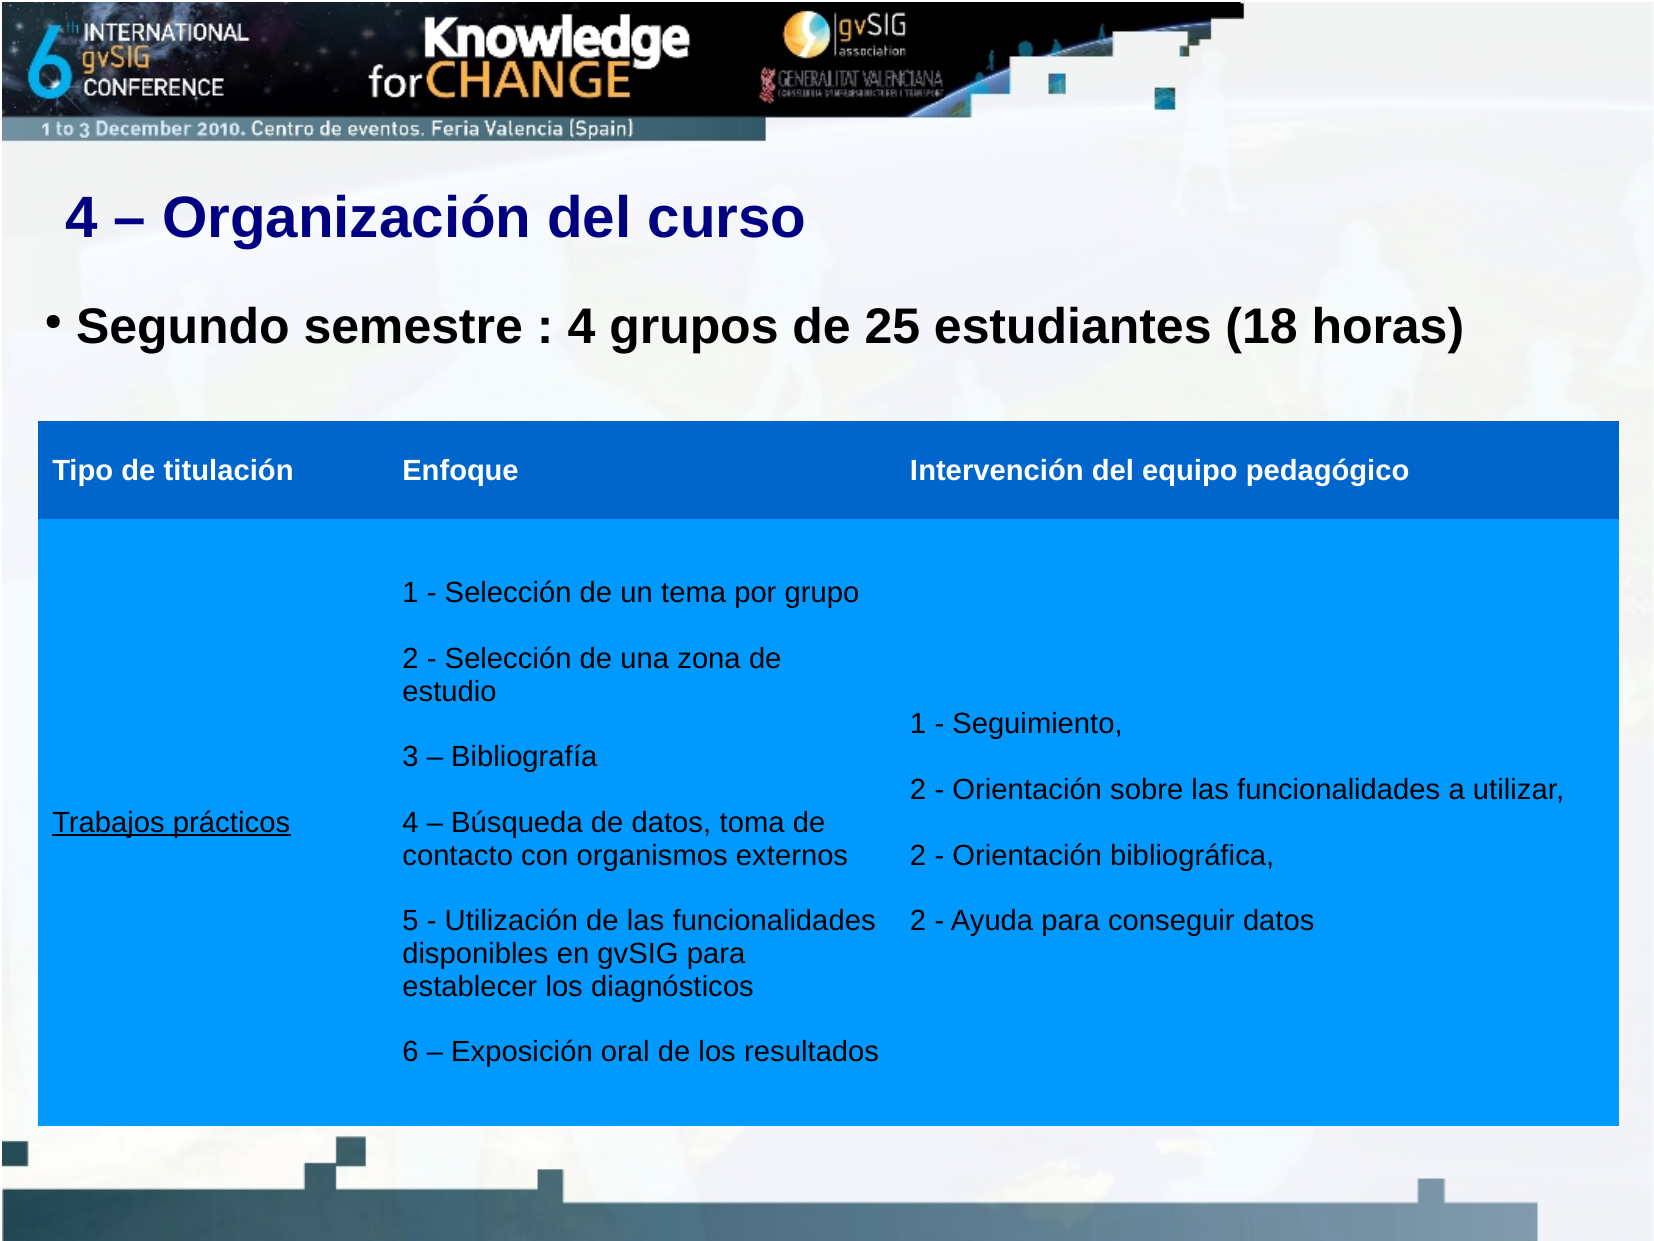

4 – Organización del curso
 Segundo semestre : 4 grupos de 25 estudiantes (18 horas)
| Tipo de titulación | Enfoque | Intervención del equipo pedagógico |
| --- | --- | --- |
| Trabajos prácticos | 1 - Selección de un tema por grupo 2 - Selección de una zona de estudio 3 – Bibliografía 4 – Búsqueda de datos, toma de contacto con organismos externos 5 - Utilización de las funcionalidades disponibles en gvSIG para establecer los diagnósticos 6 – Exposición oral de los resultados | 1 - Seguimiento, 2 - Orientación sobre las funcionalidades a utilizar, 2 - Orientación bibliográfica, 2 - Ayuda para conseguir datos |